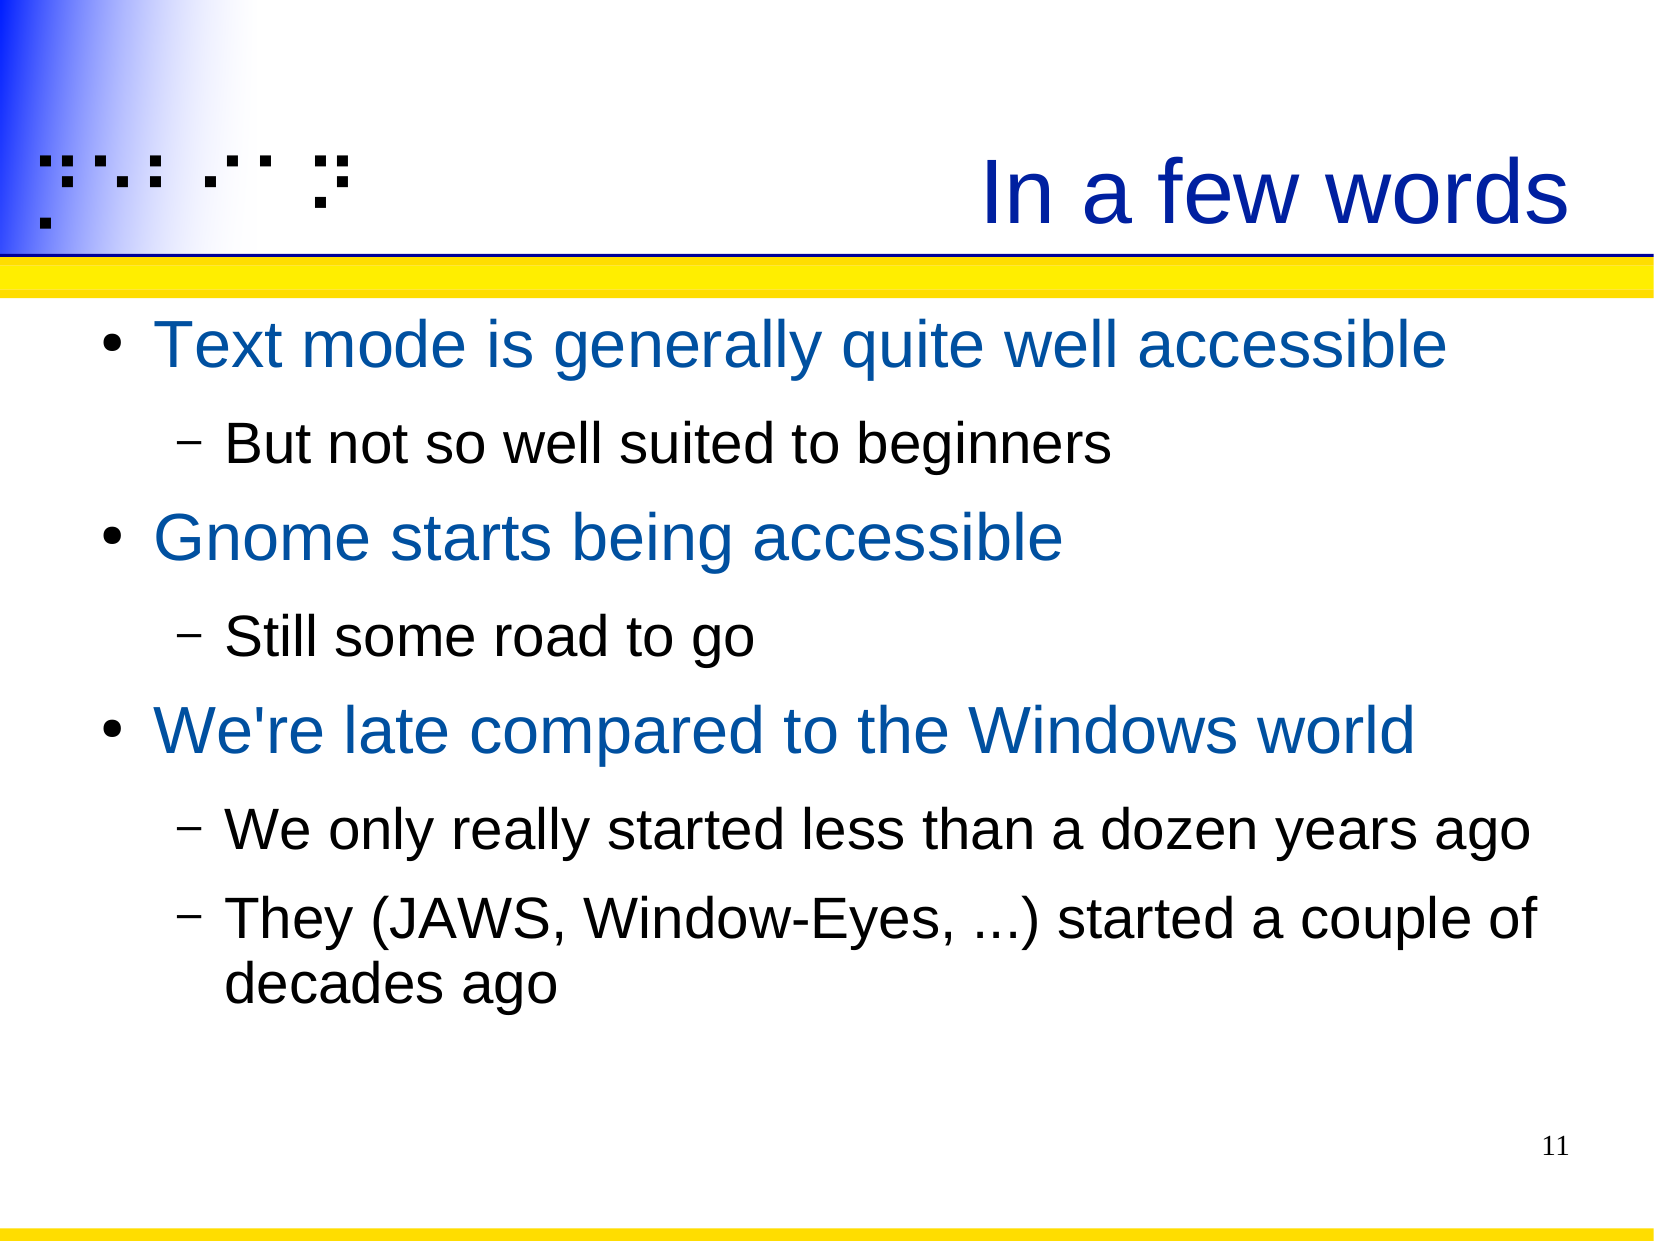

# In a few words
Text mode is generally quite well accessible
But not so well suited to beginners
Gnome starts being accessible
Still some road to go
We're late compared to the Windows world
We only really started less than a dozen years ago
They (JAWS, Window-Eyes, ...) started a couple of decades ago
11